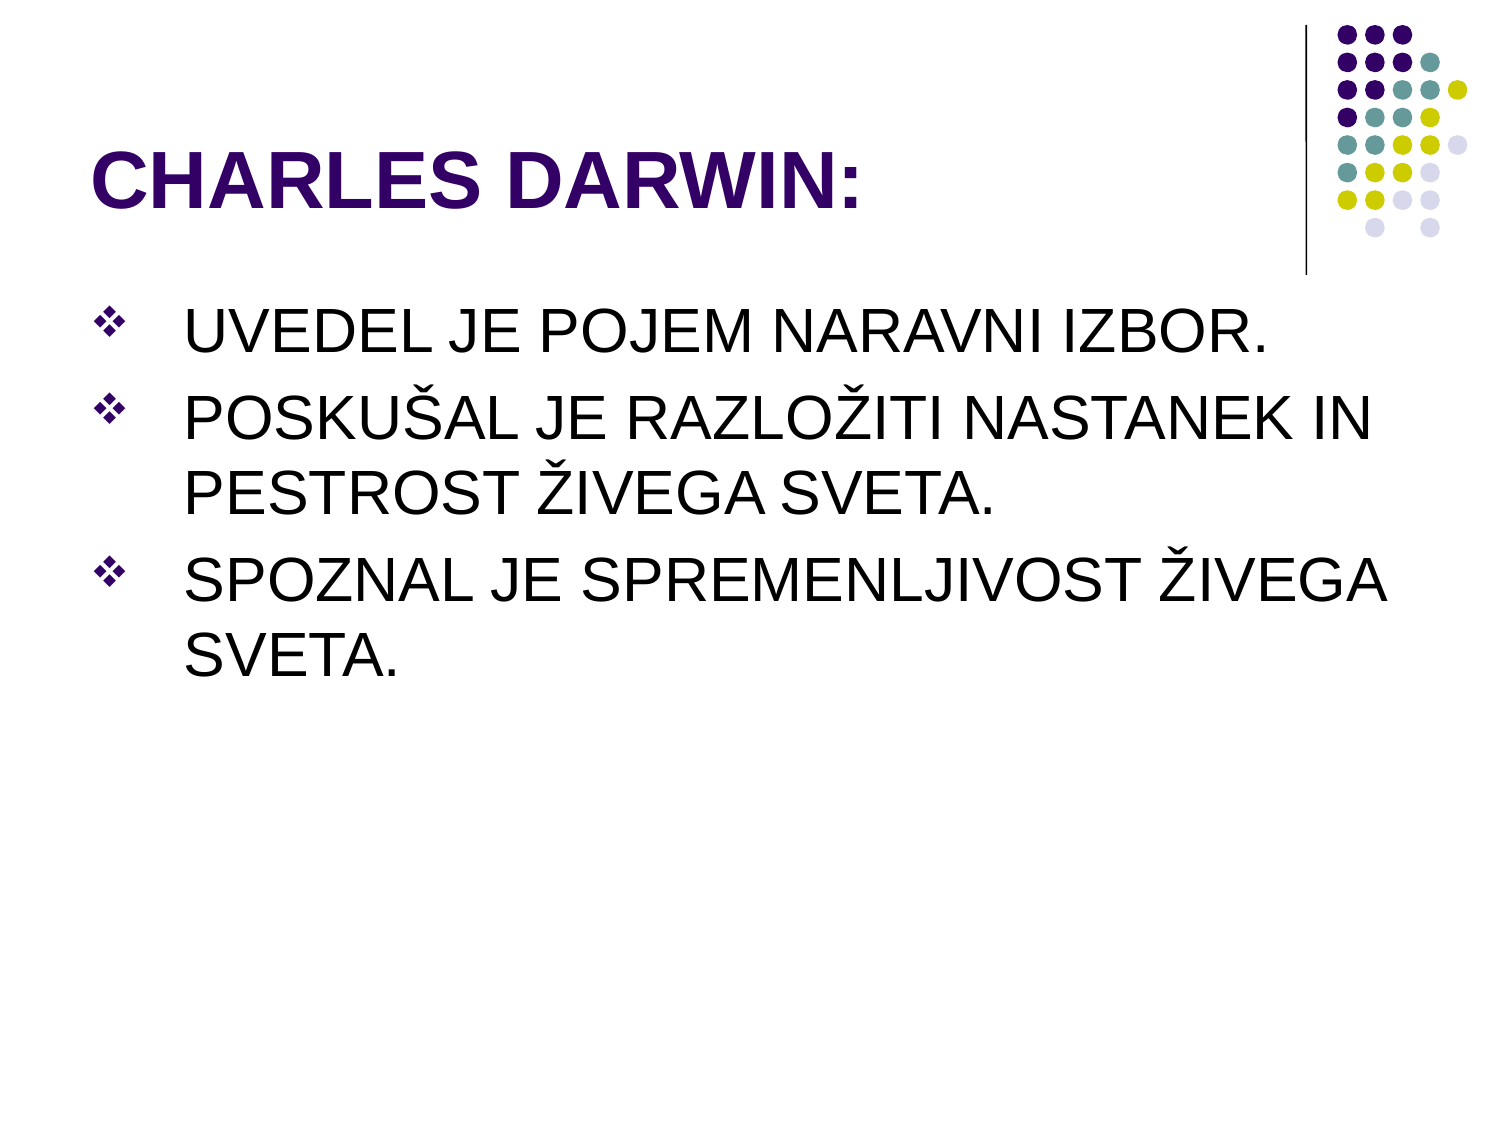

# CHARLES DARWIN:
UVEDEL JE POJEM NARAVNI IZBOR.
POSKUŠAL JE RAZLOŽITI NASTANEK IN PESTROST ŽIVEGA SVETA.
SPOZNAL JE SPREMENLJIVOST ŽIVEGA SVETA.